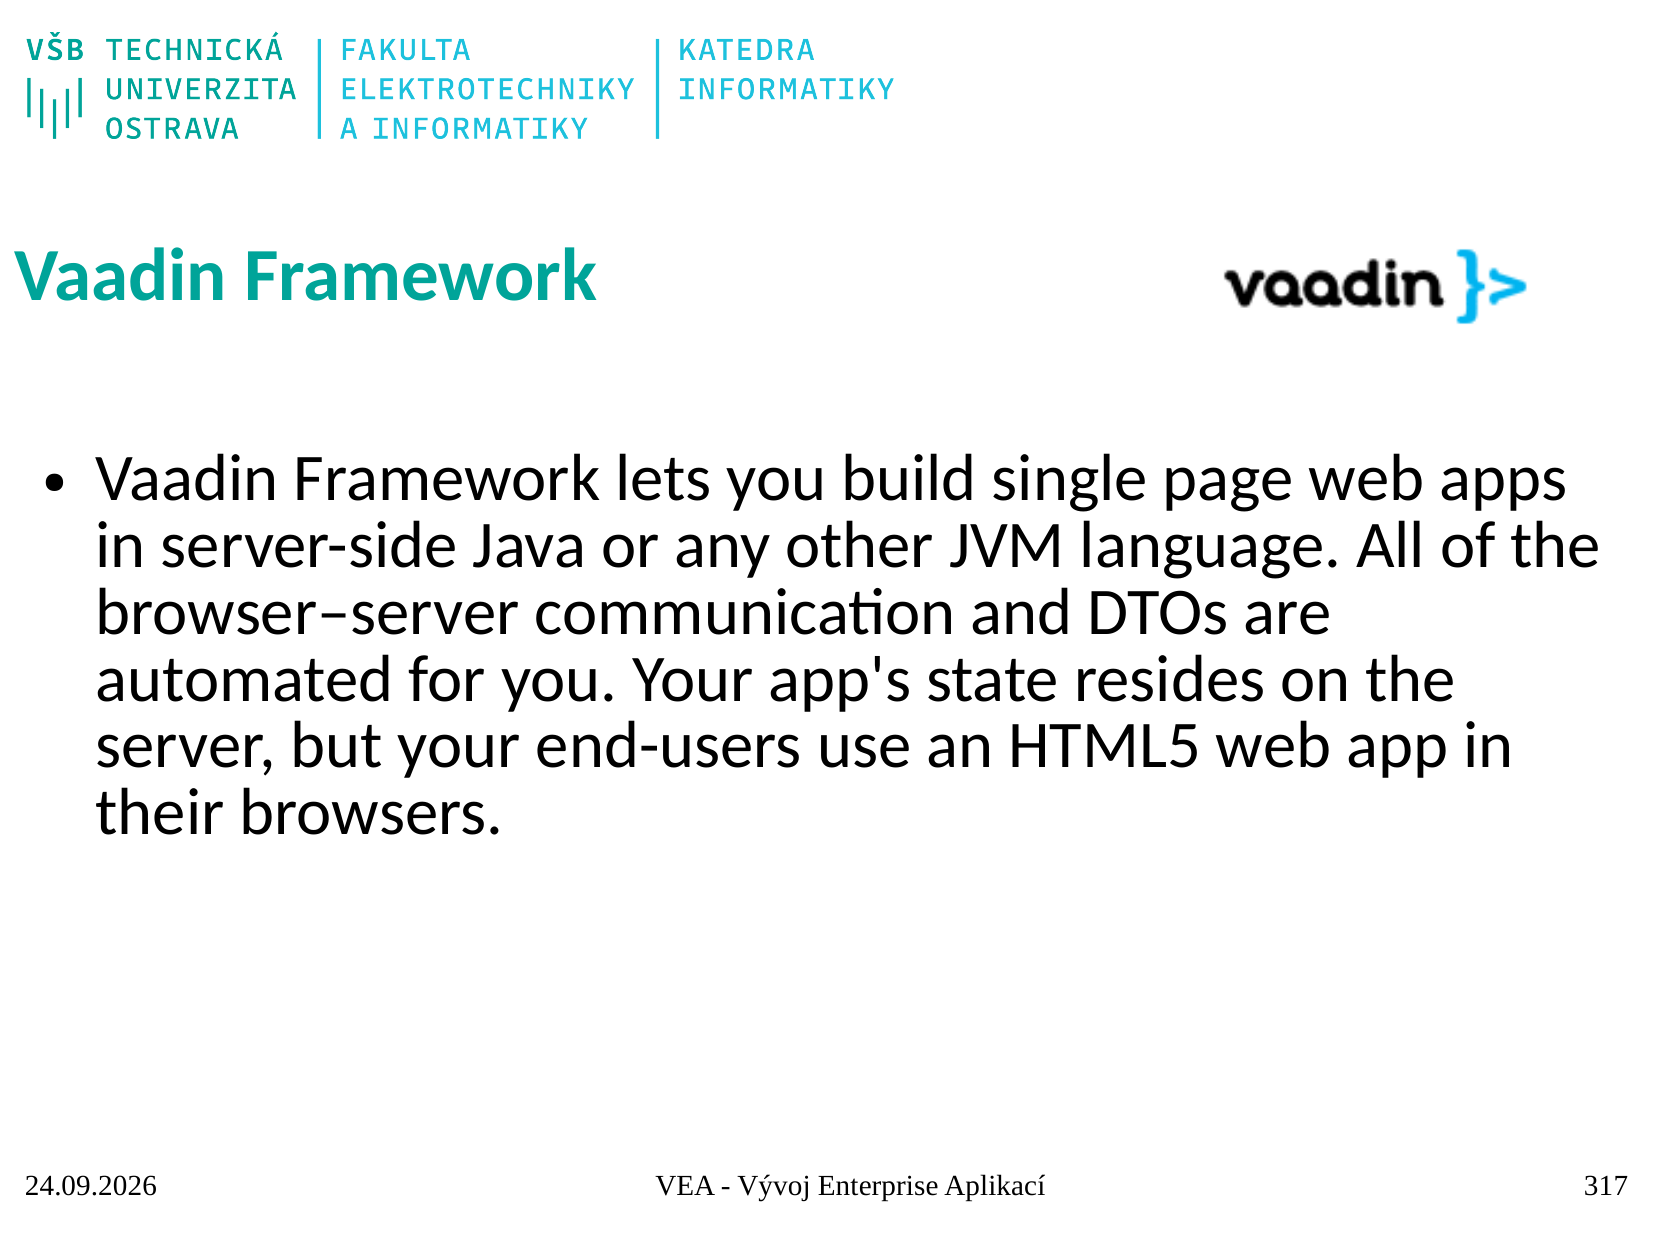

Vaadin Framework
# Vaadin Framework lets you build single page web apps in server-side Java or any other JVM language. All of the browser–server communication and DTOs are automated for you. Your app's state resides on the server, but your end-users use an HTML5 web app in their browsers.
VEA - Vývoj Enterprise Aplikací
317